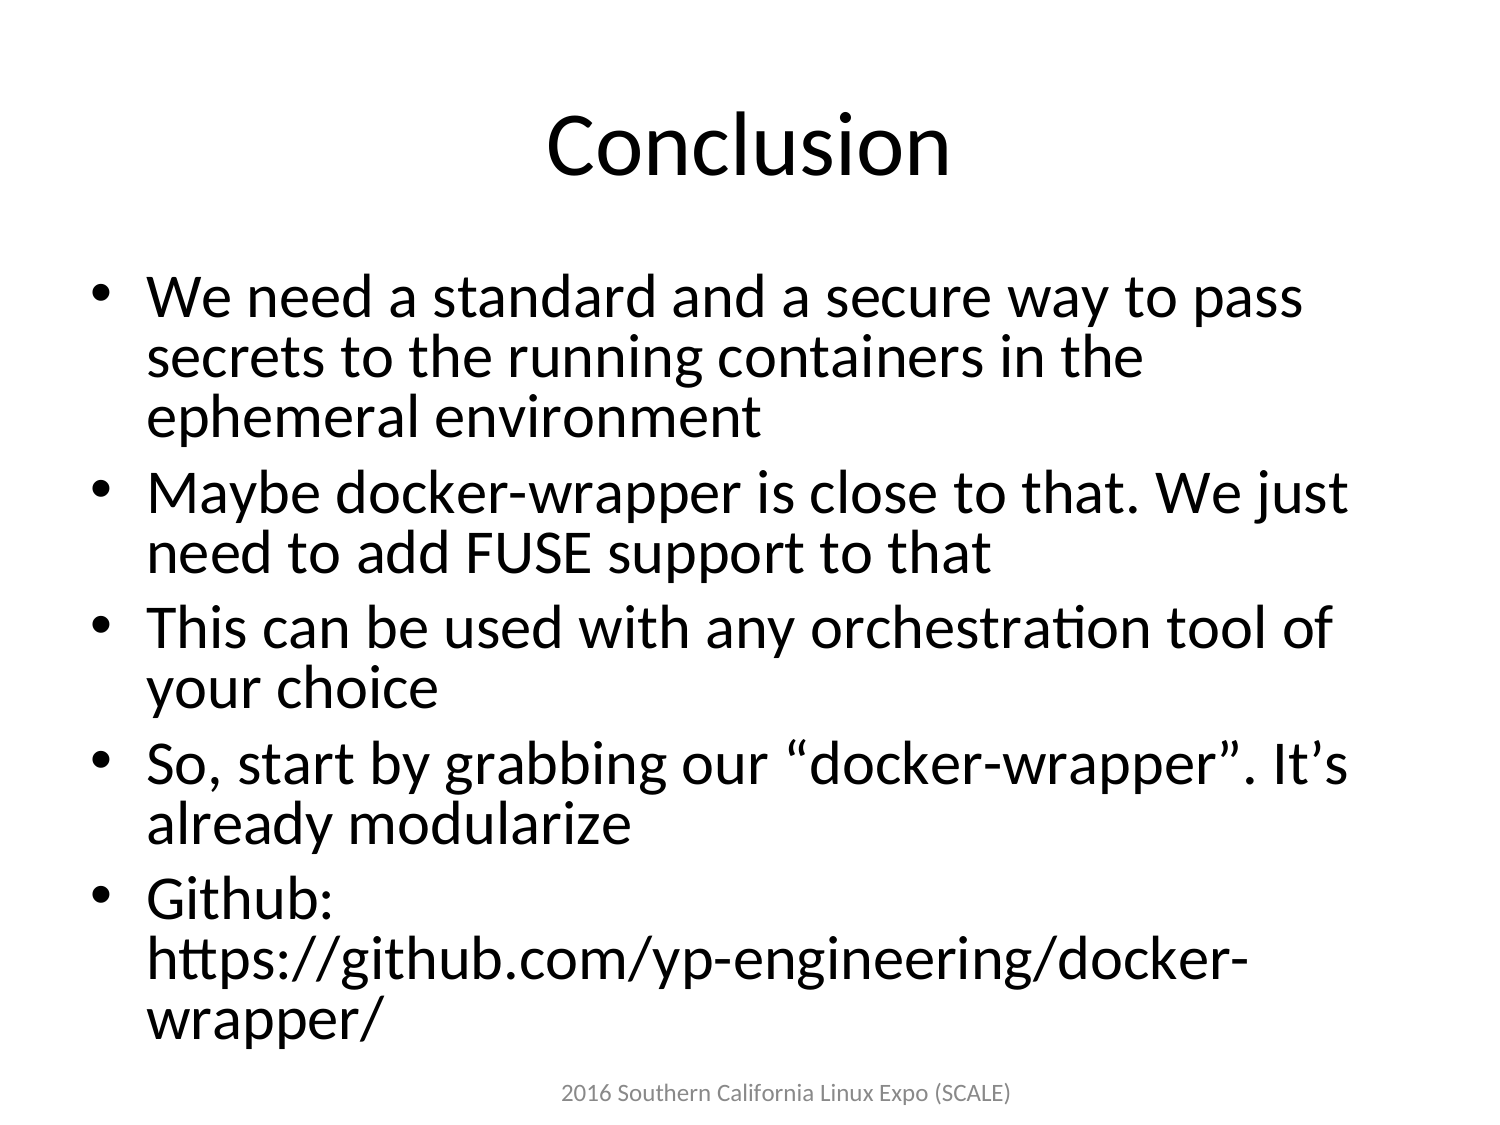

# Conclusion
We need a standard and a secure way to pass secrets to the running containers in the ephemeral environment
Maybe docker-wrapper is close to that. We just need to add FUSE support to that
This can be used with any orchestration tool of your choice
So, start by grabbing our “docker-wrapper”. It’s already modularize
Github: https://github.com/yp-engineering/docker-wrapper/
2016 Southern California Linux Expo (SCALE)